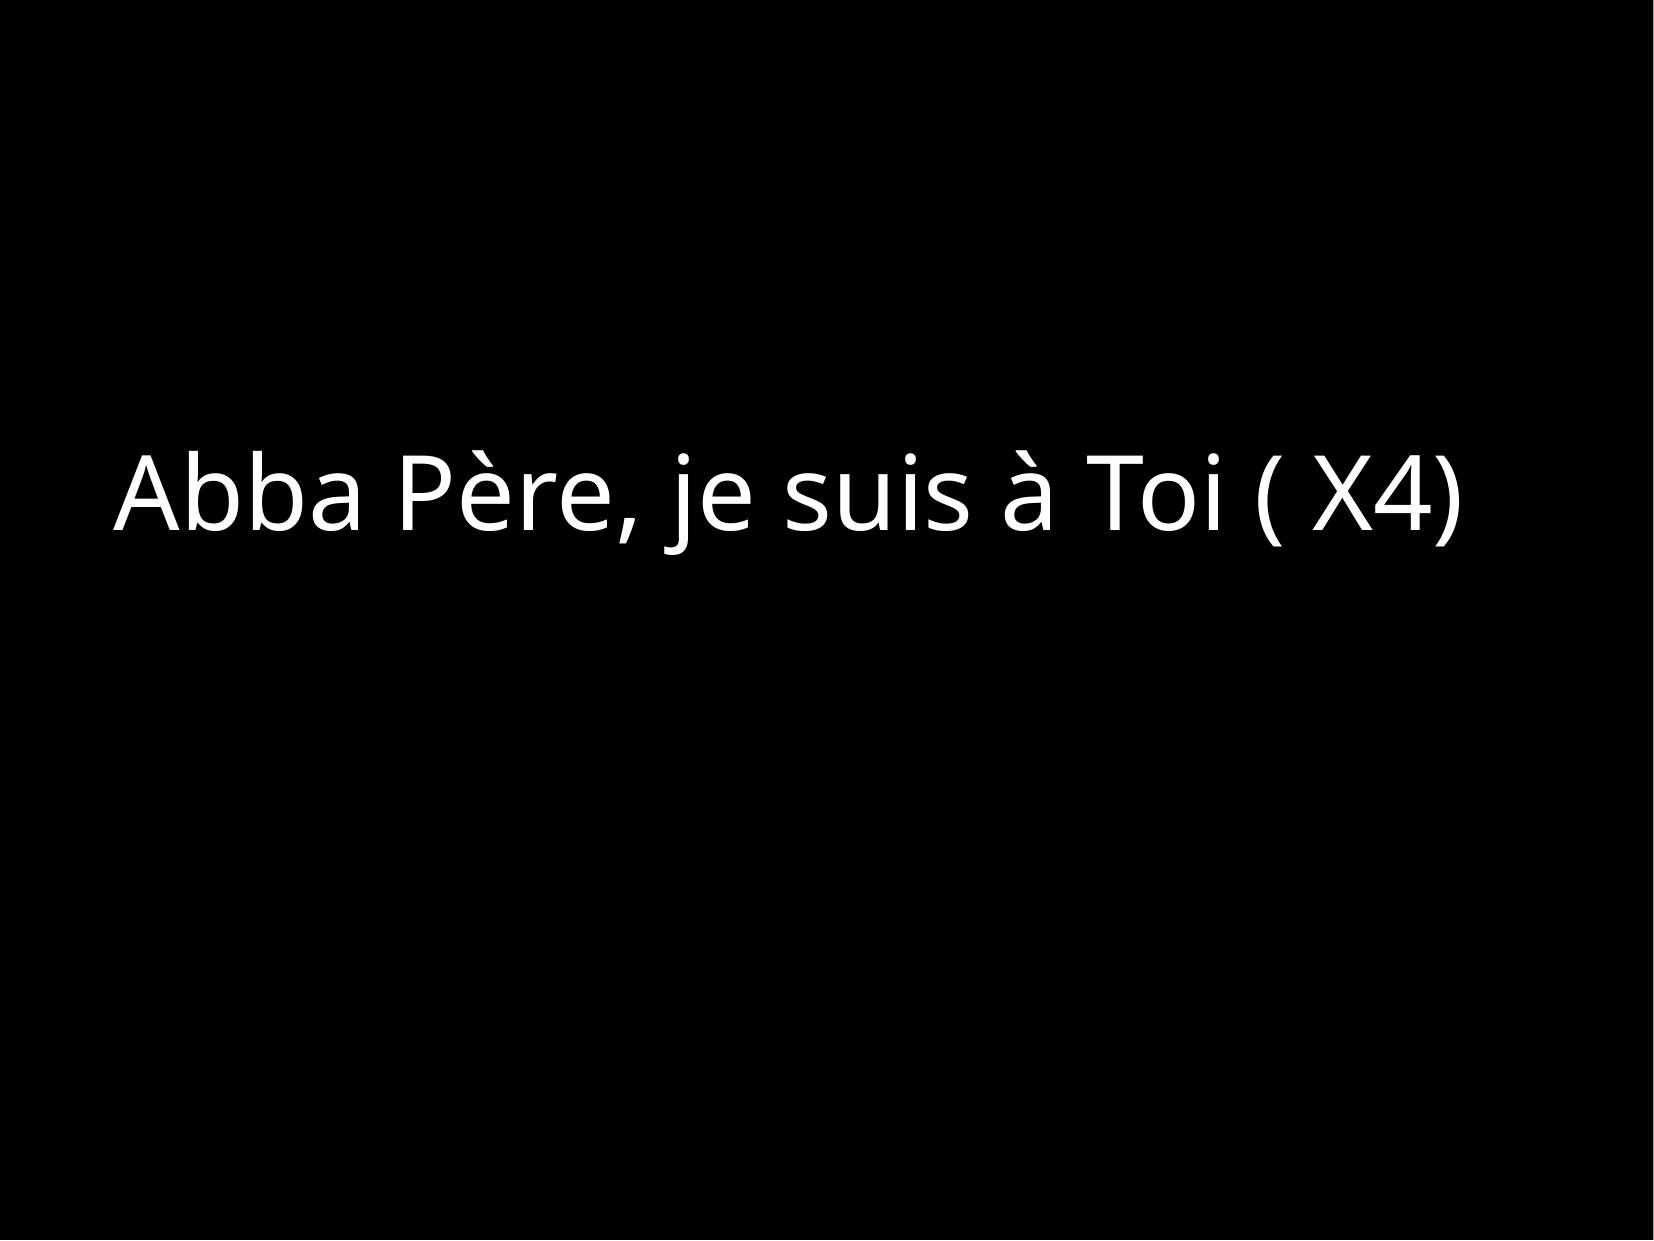

Abba Père, je suis à Toi ( X4)